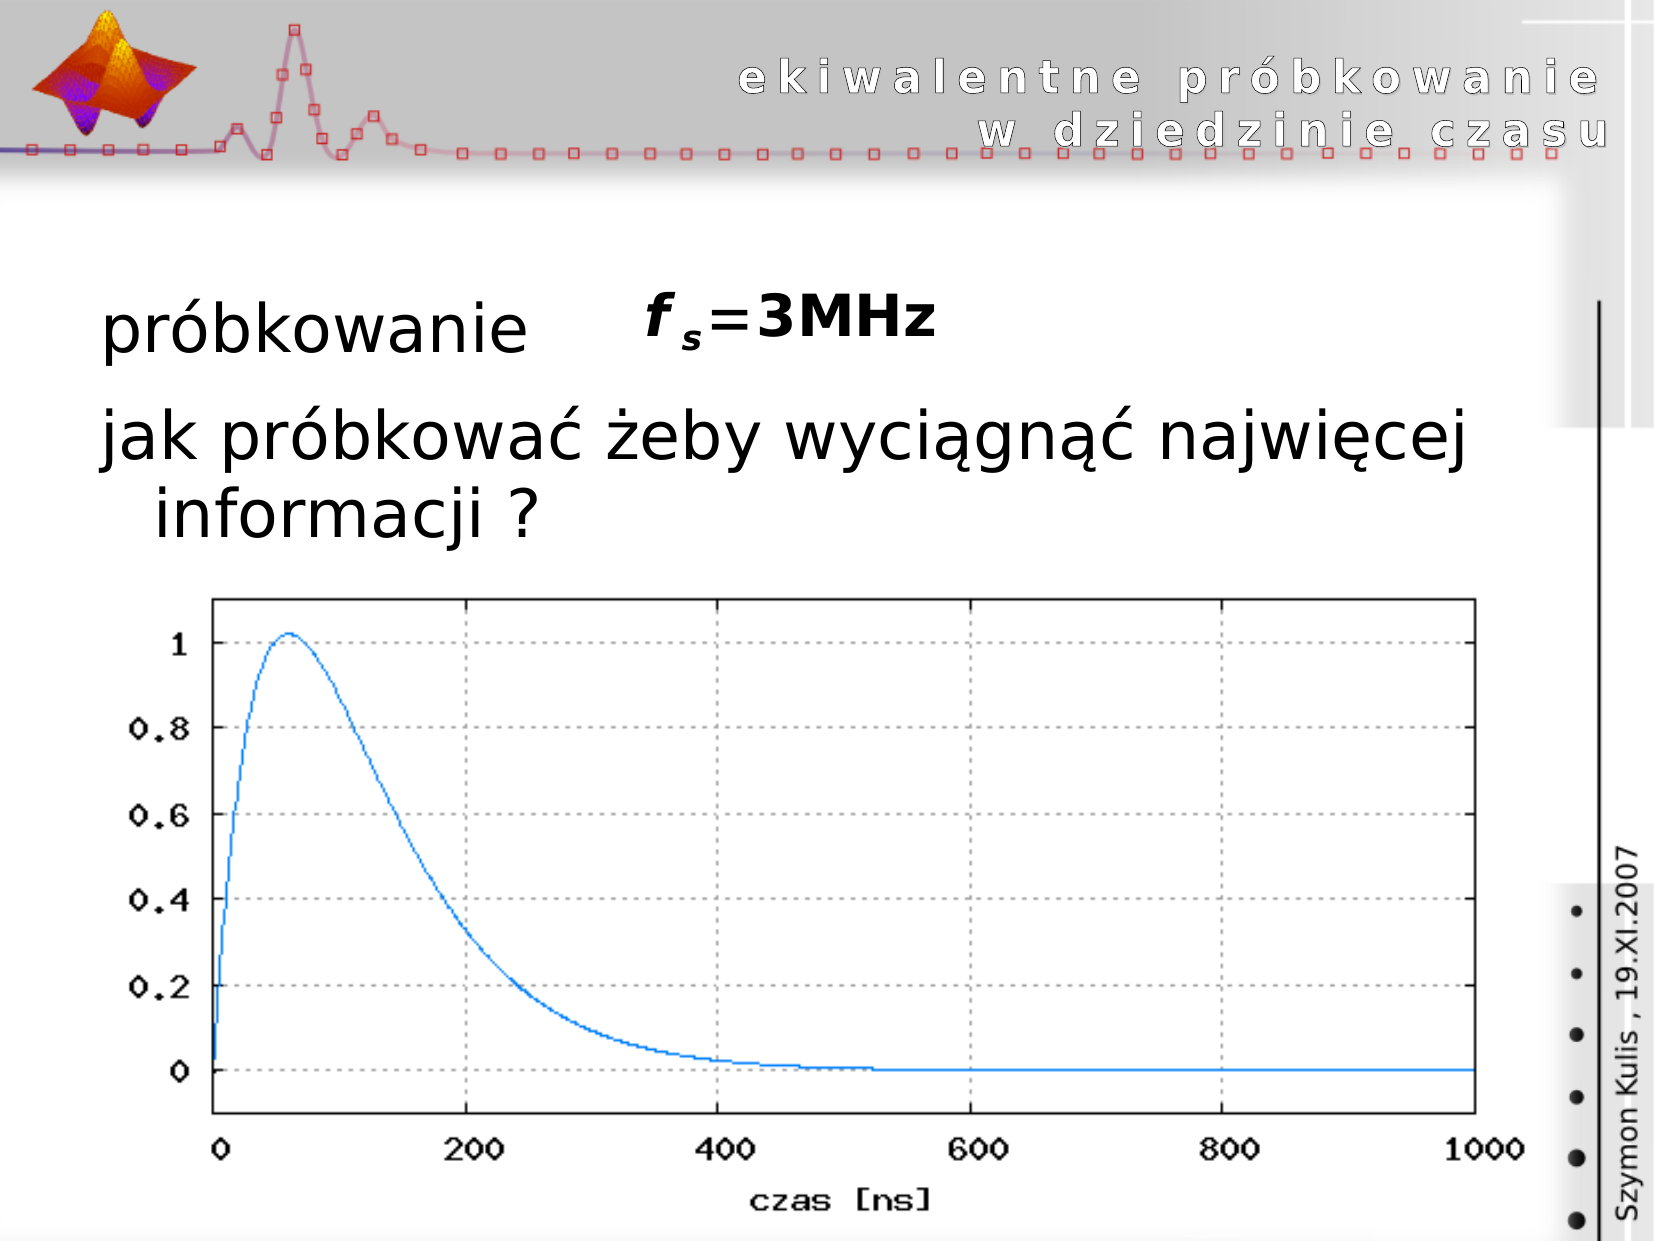

# ekiwalentne próbkowanie w dziedzinie czasu
próbkowanie
jak próbkować żeby wyciągnąć najwięcej informacji ?